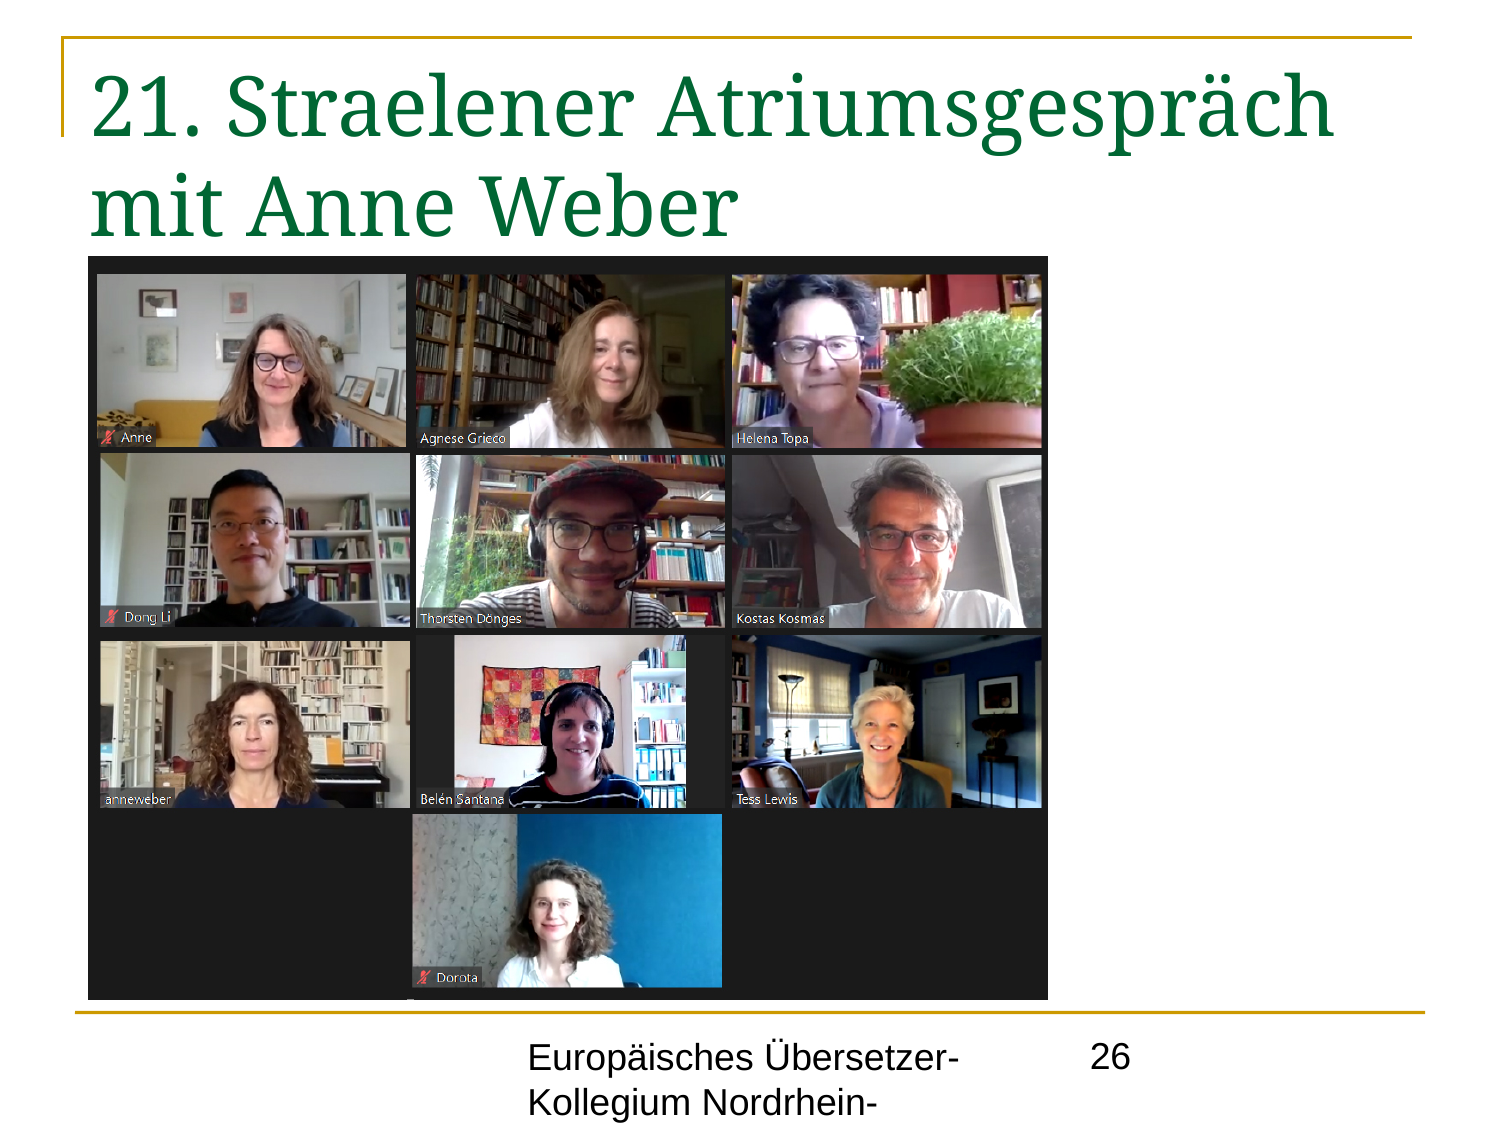

# 21. Straelener Atriumsgespräch mit Anne Weber
Europäisches Übersetzer-Kollegium Nordrhein-Westfalen in Straelen